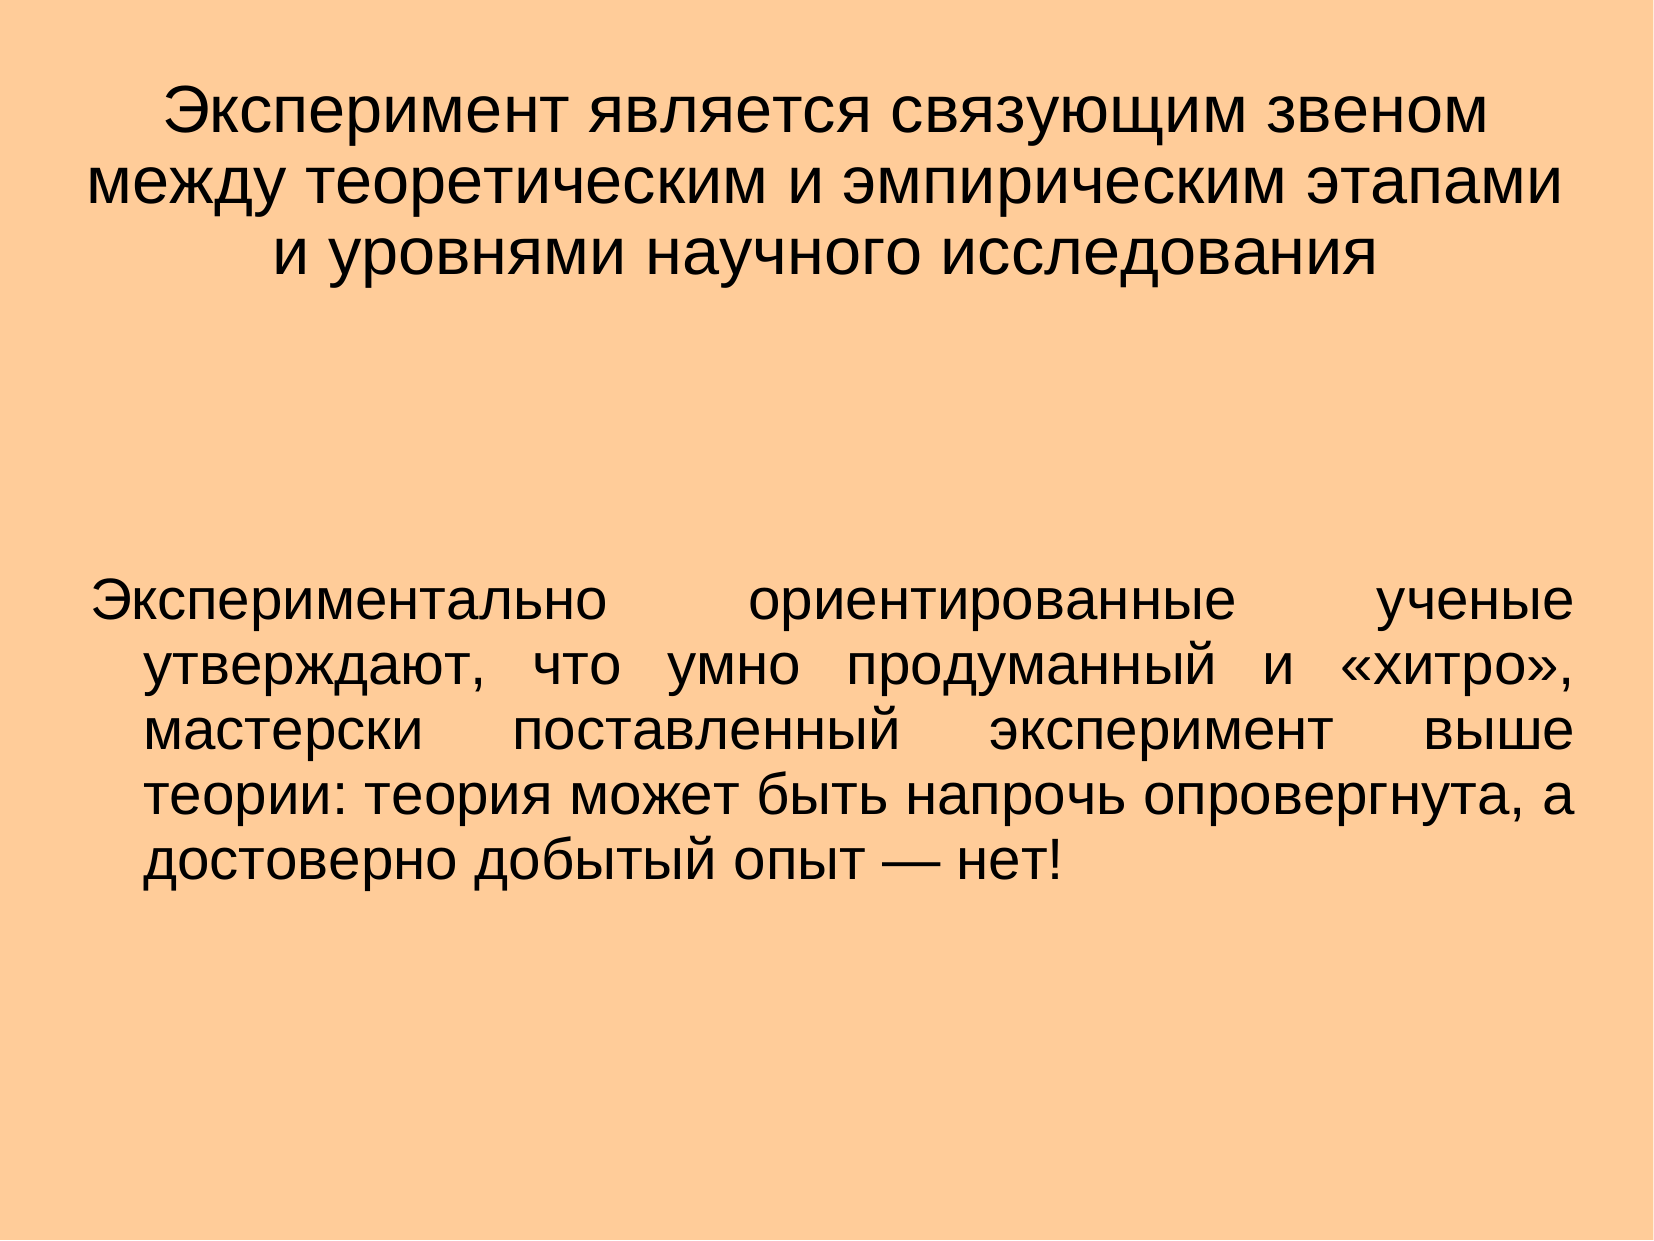

# Эксперимент является связующим звеном между теоретическим и эмпирическим этапами и уровнями научного исследования
Экспериментально ориентированные ученые утверждают, что умно продуманный и «хитро», мастерски поставленный эксперимент выше теории: теория может быть напрочь опровергнута, а достоверно добытый опыт ― нет!